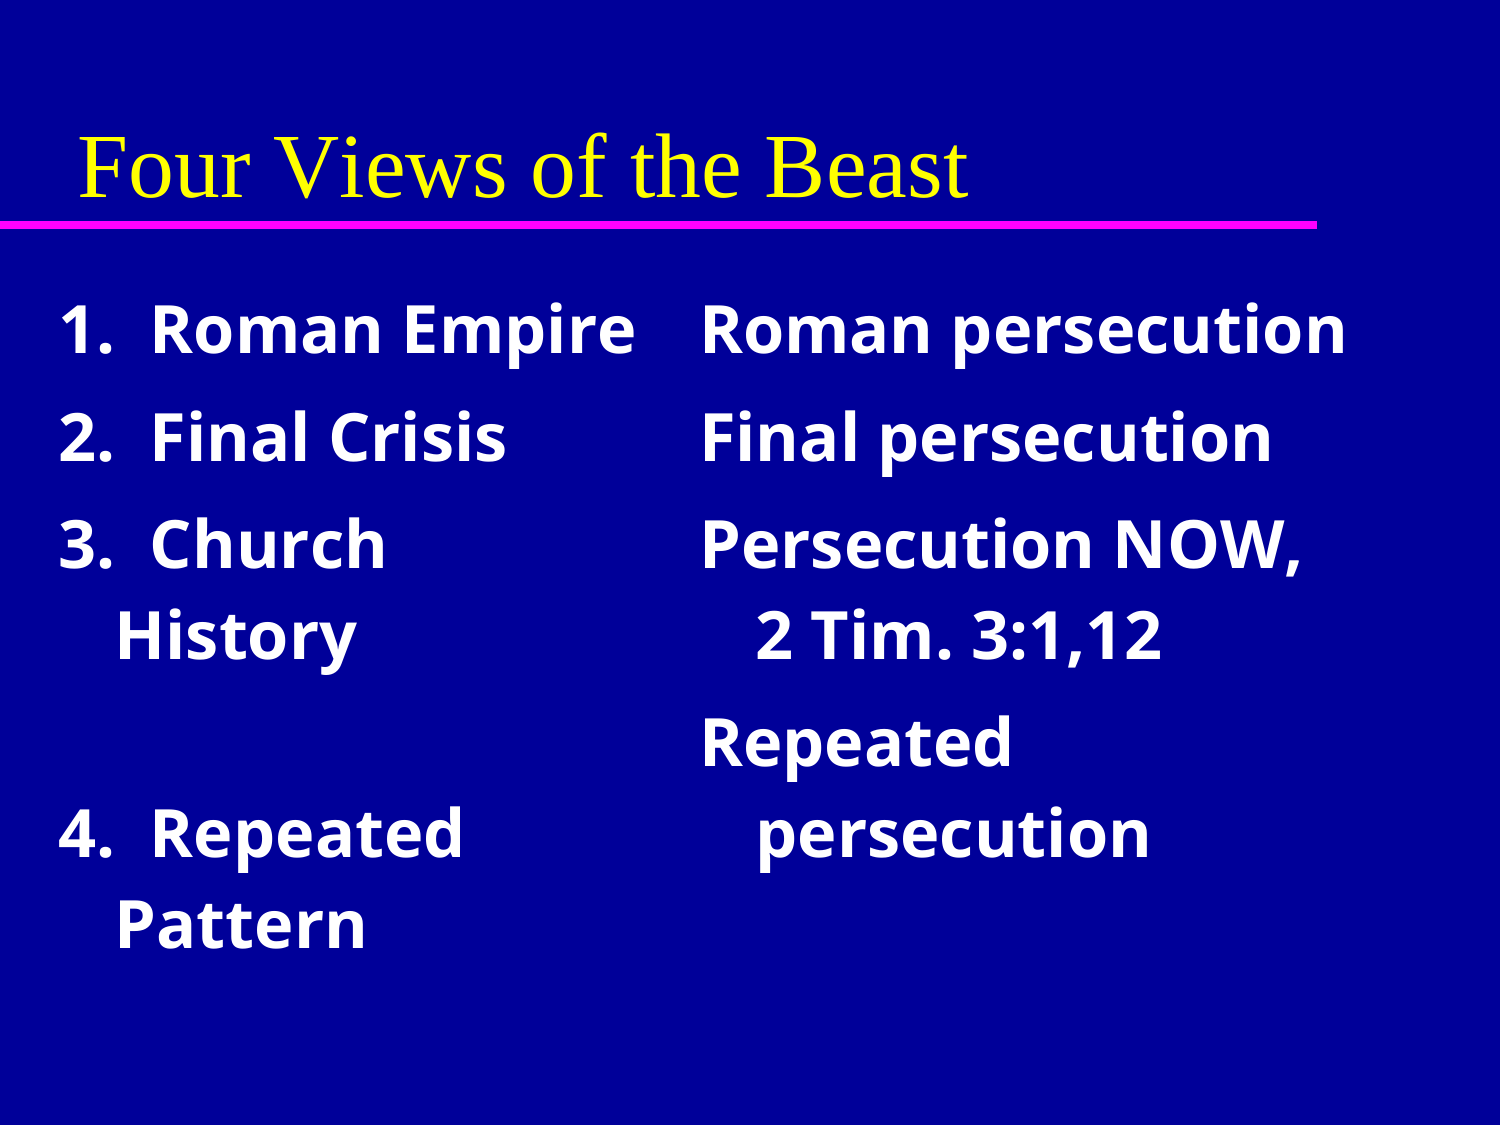

# Four Views of the Beast
1. Roman Empire
2. Final Crisis
3. Church History
4. Repeated Pattern
Roman persecution
Final persecution
Persecution NOW,
2 Tim. 3:1,12
Repeated persecution